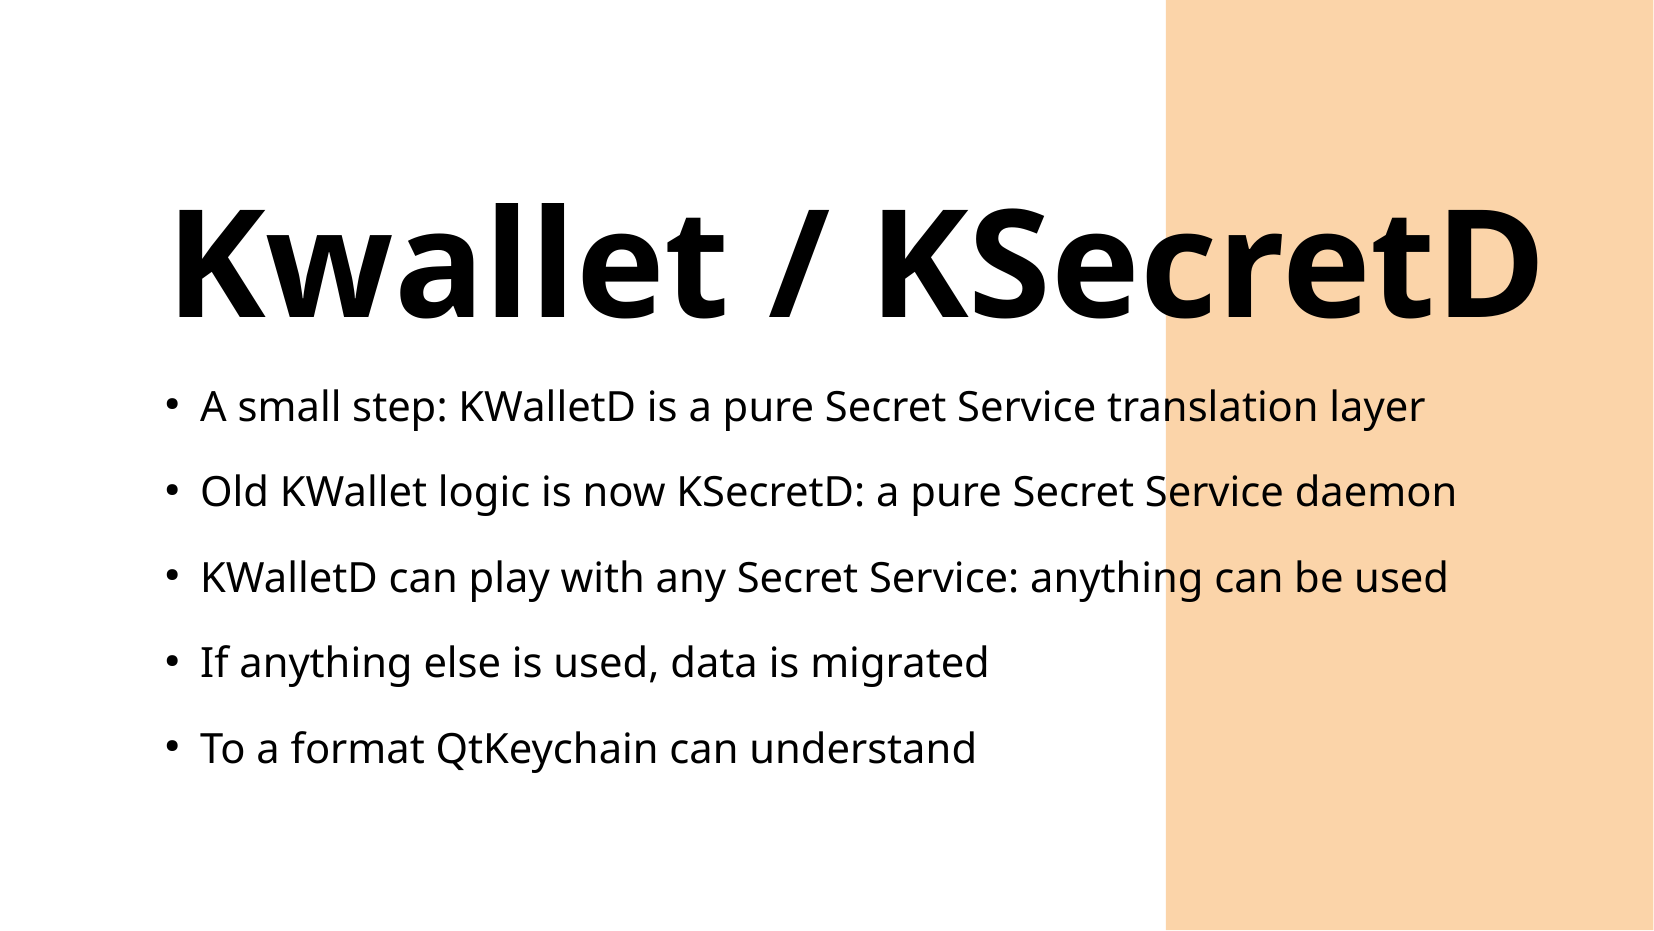

Kwallet / KSecretD
A small step: KWalletD is a pure Secret Service translation layer
Old KWallet logic is now KSecretD: a pure Secret Service daemon
KWalletD can play with any Secret Service: anything can be used
If anything else is used, data is migrated
To a format QtKeychain can understand